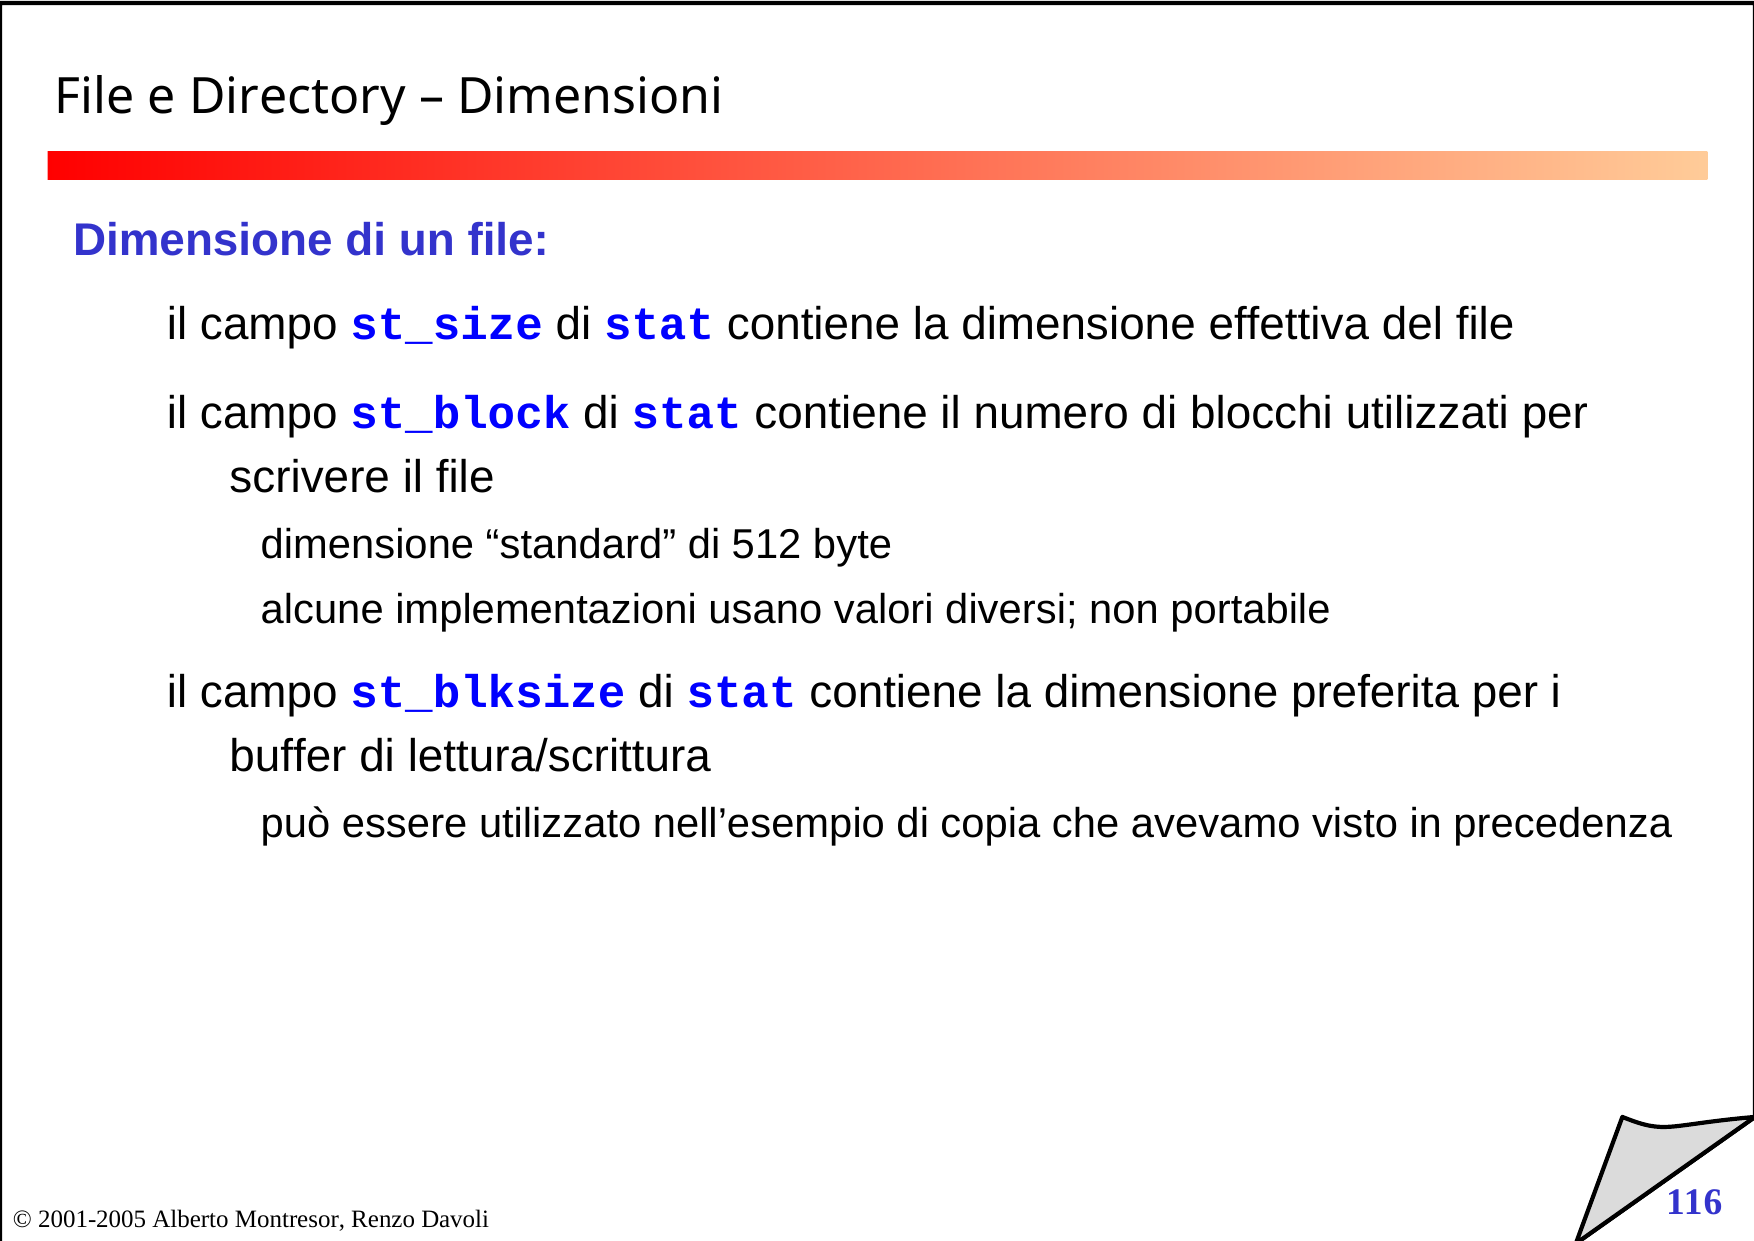

# File e Directory – Dimensioni
Dimensione di un file:
il campo st_size di stat contiene la dimensione effettiva del file
il campo st_block di stat contiene il numero di blocchi utilizzati per scrivere il file
dimensione “standard” di 512 byte
alcune implementazioni usano valori diversi; non portabile
il campo st_blksize di stat contiene la dimensione preferita per i buffer di lettura/scrittura
può essere utilizzato nell’esempio di copia che avevamo visto in precedenza